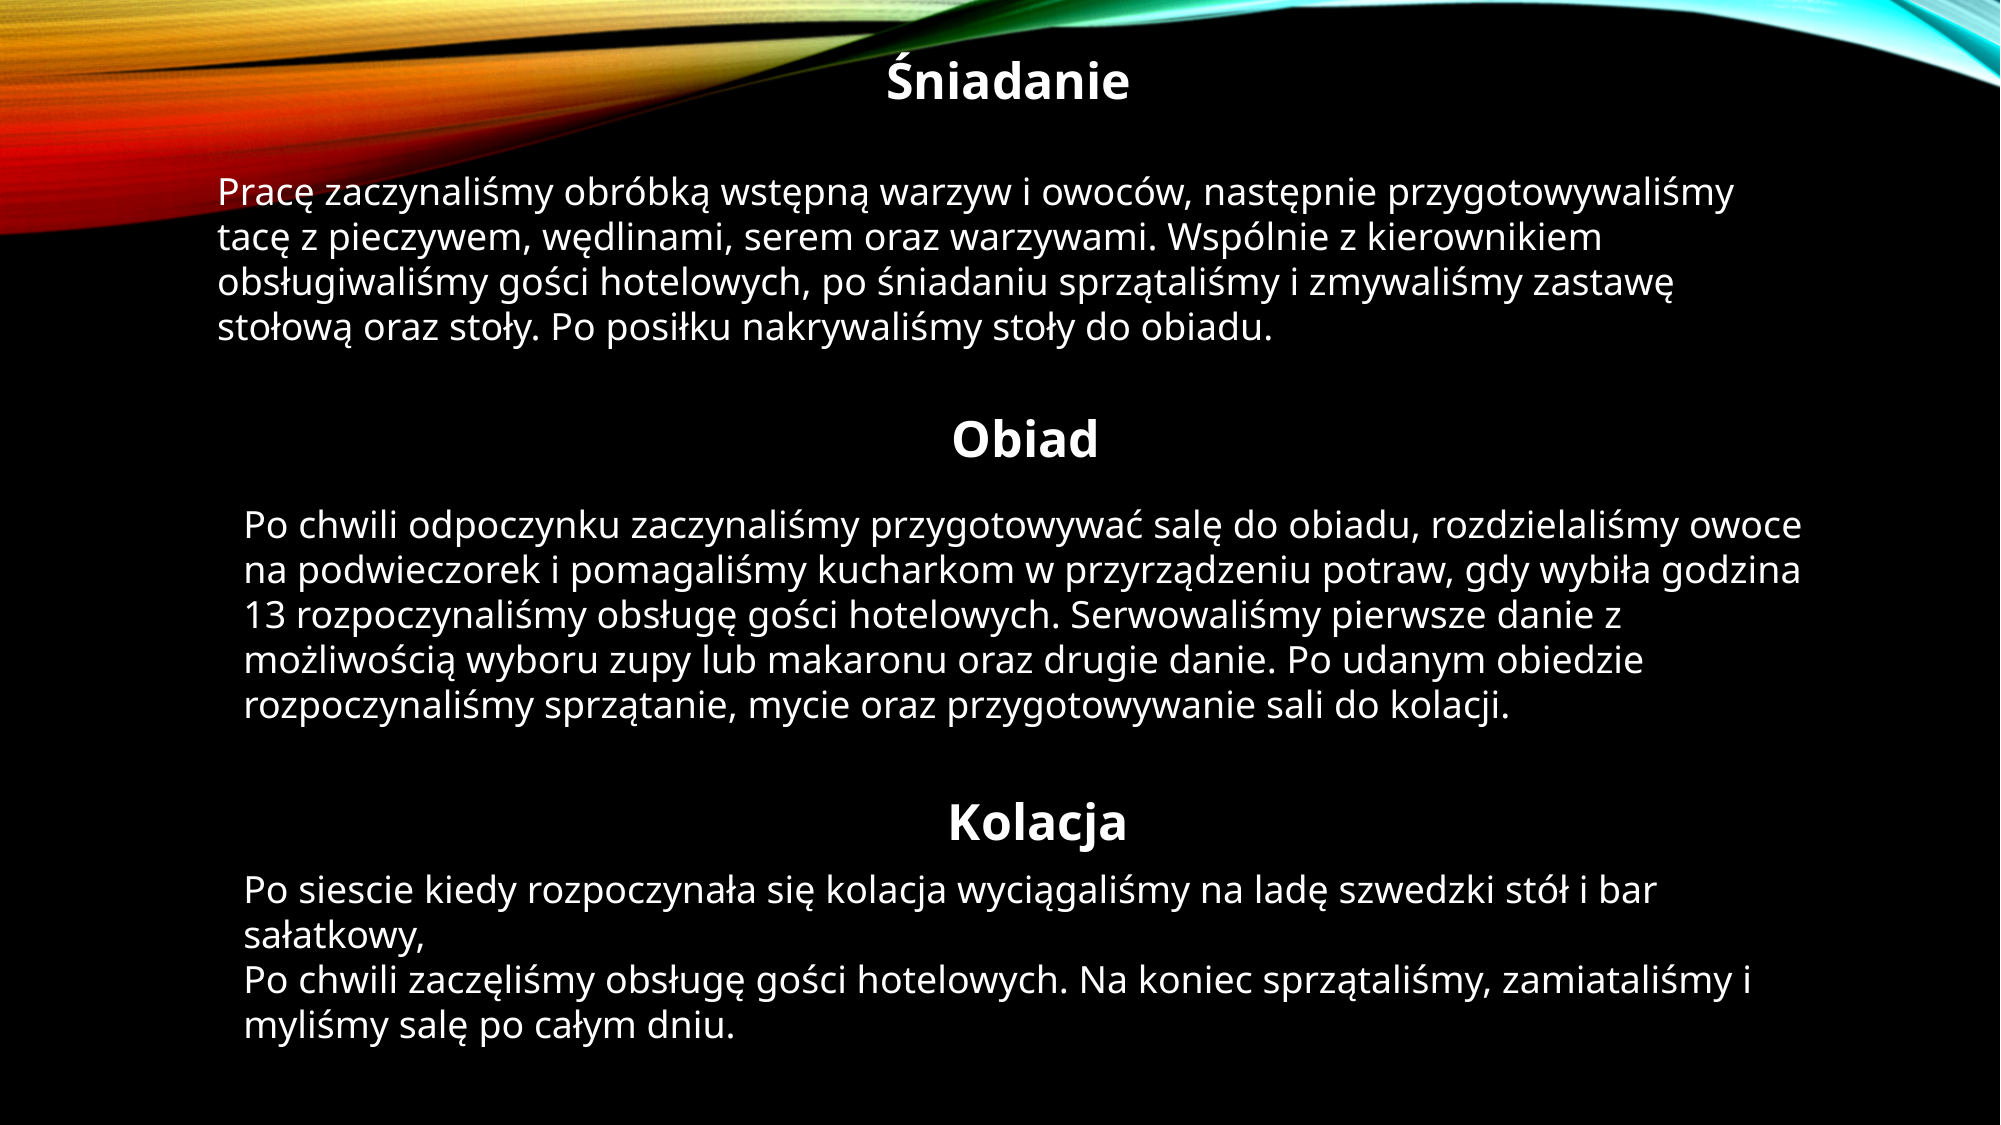

Śniadanie
Pracę zaczynaliśmy obróbką wstępną warzyw i owoców, następnie przygotowywaliśmy tacę z pieczywem, wędlinami, serem oraz warzywami. Wspólnie z kierownikiem obsługiwaliśmy gości hotelowych, po śniadaniu sprzątaliśmy i zmywaliśmy zastawę stołową oraz stoły. Po posiłku nakrywaliśmy stoły do obiadu.
Obiad
Po chwili odpoczynku zaczynaliśmy przygotowywać salę do obiadu, rozdzielaliśmy owoce na podwieczorek i pomagaliśmy kucharkom w przyrządzeniu potraw, gdy wybiła godzina 13 rozpoczynaliśmy obsługę gości hotelowych. Serwowaliśmy pierwsze danie z możliwością wyboru zupy lub makaronu oraz drugie danie. Po udanym obiedzie rozpoczynaliśmy sprzątanie, mycie oraz przygotowywanie sali do kolacji.
Kolacja
Po siescie kiedy rozpoczynała się kolacja wyciągaliśmy na ladę szwedzki stół i bar sałatkowy,
Po chwili zaczęliśmy obsługę gości hotelowych. Na koniec sprzątaliśmy, zamiataliśmy i myliśmy salę po całym dniu.